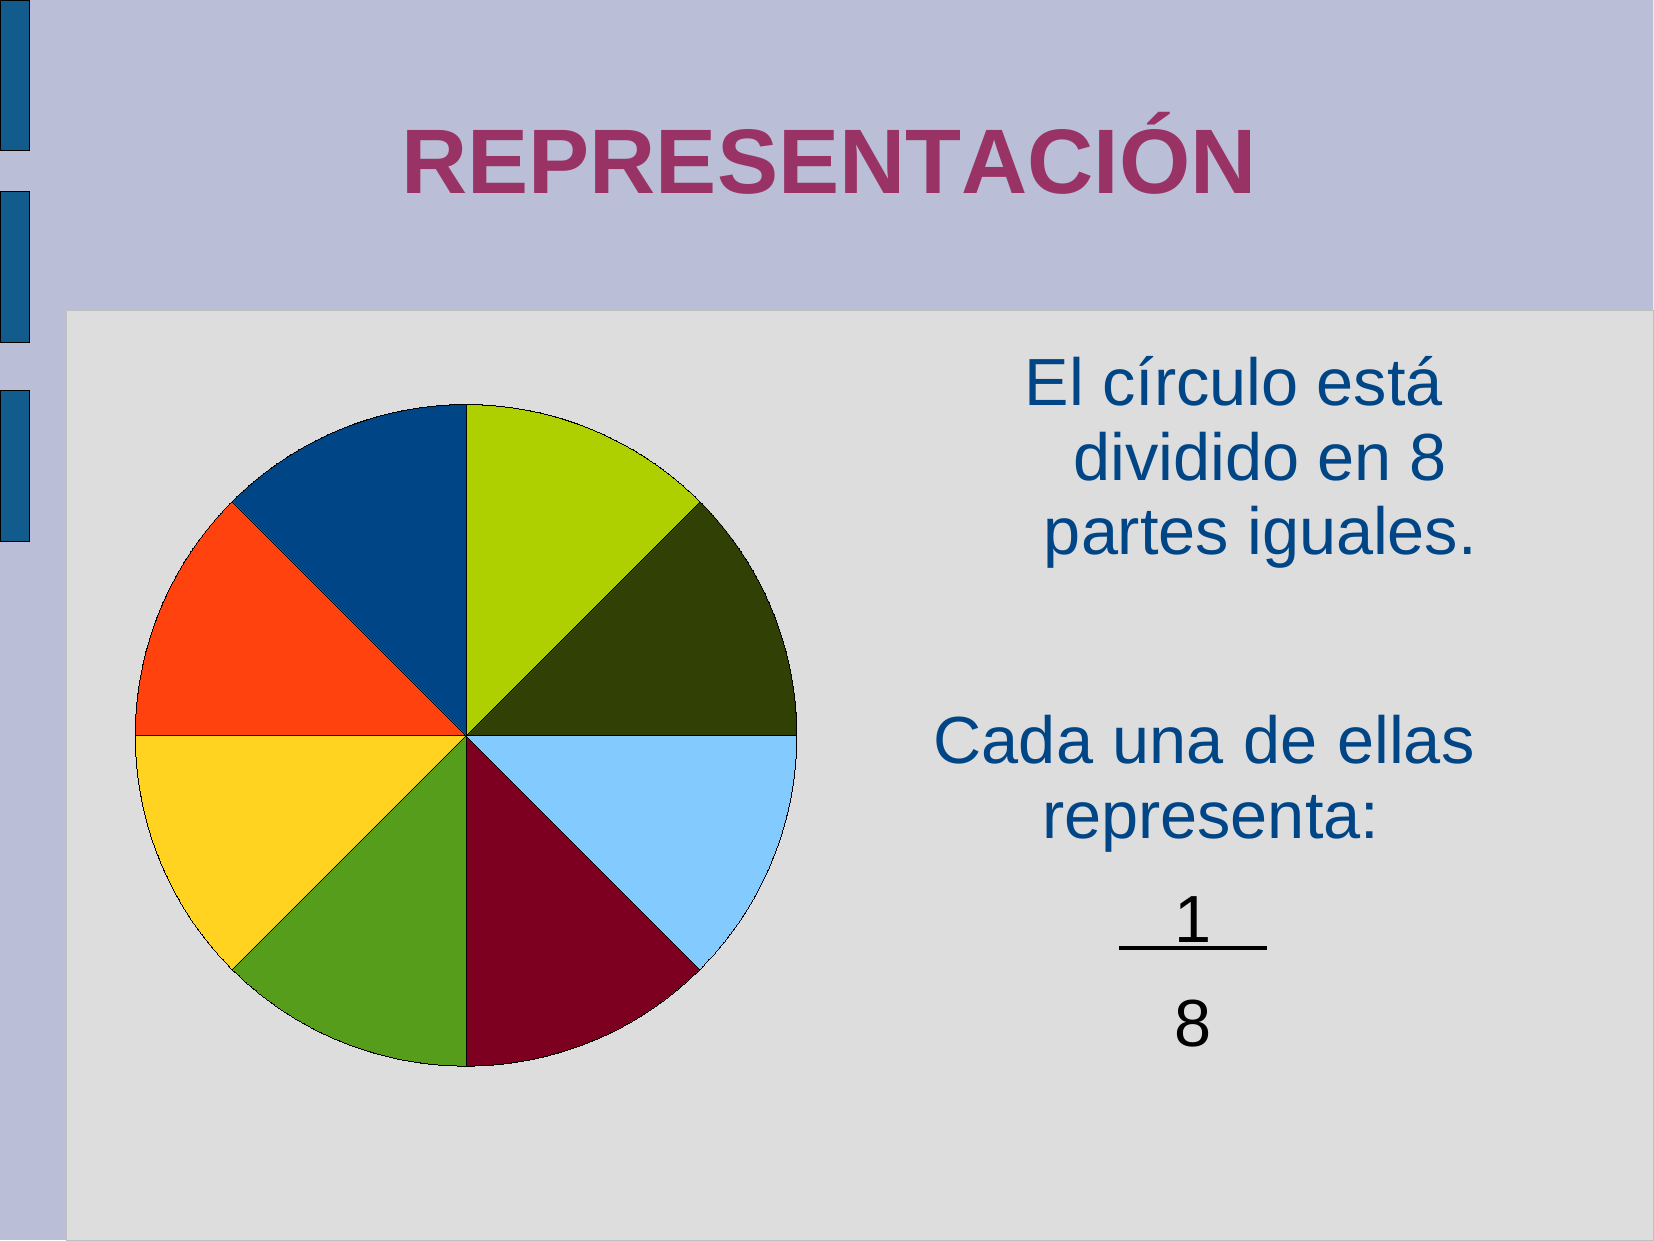

# REPRESENTACIÓN
### Chart
| Category | | Columna 1 | Columna 2 | Columna 3 |
|---|---|---|---|---|
| None | 2.0 | None | None | None |
| None | 2.0 | None | None | None |
| None | 2.0 | None | None | None |
| None | 2.0 | None | None | None |
| None | 2.0 | None | None | None |
| None | 2.0 | None | None | None |
| None | 2.0 | None | None | None |
| None | 2.0 | None | None | None |El círculo está dividido en 8 partes iguales.
Cada una de ellas representa:
 1
 8